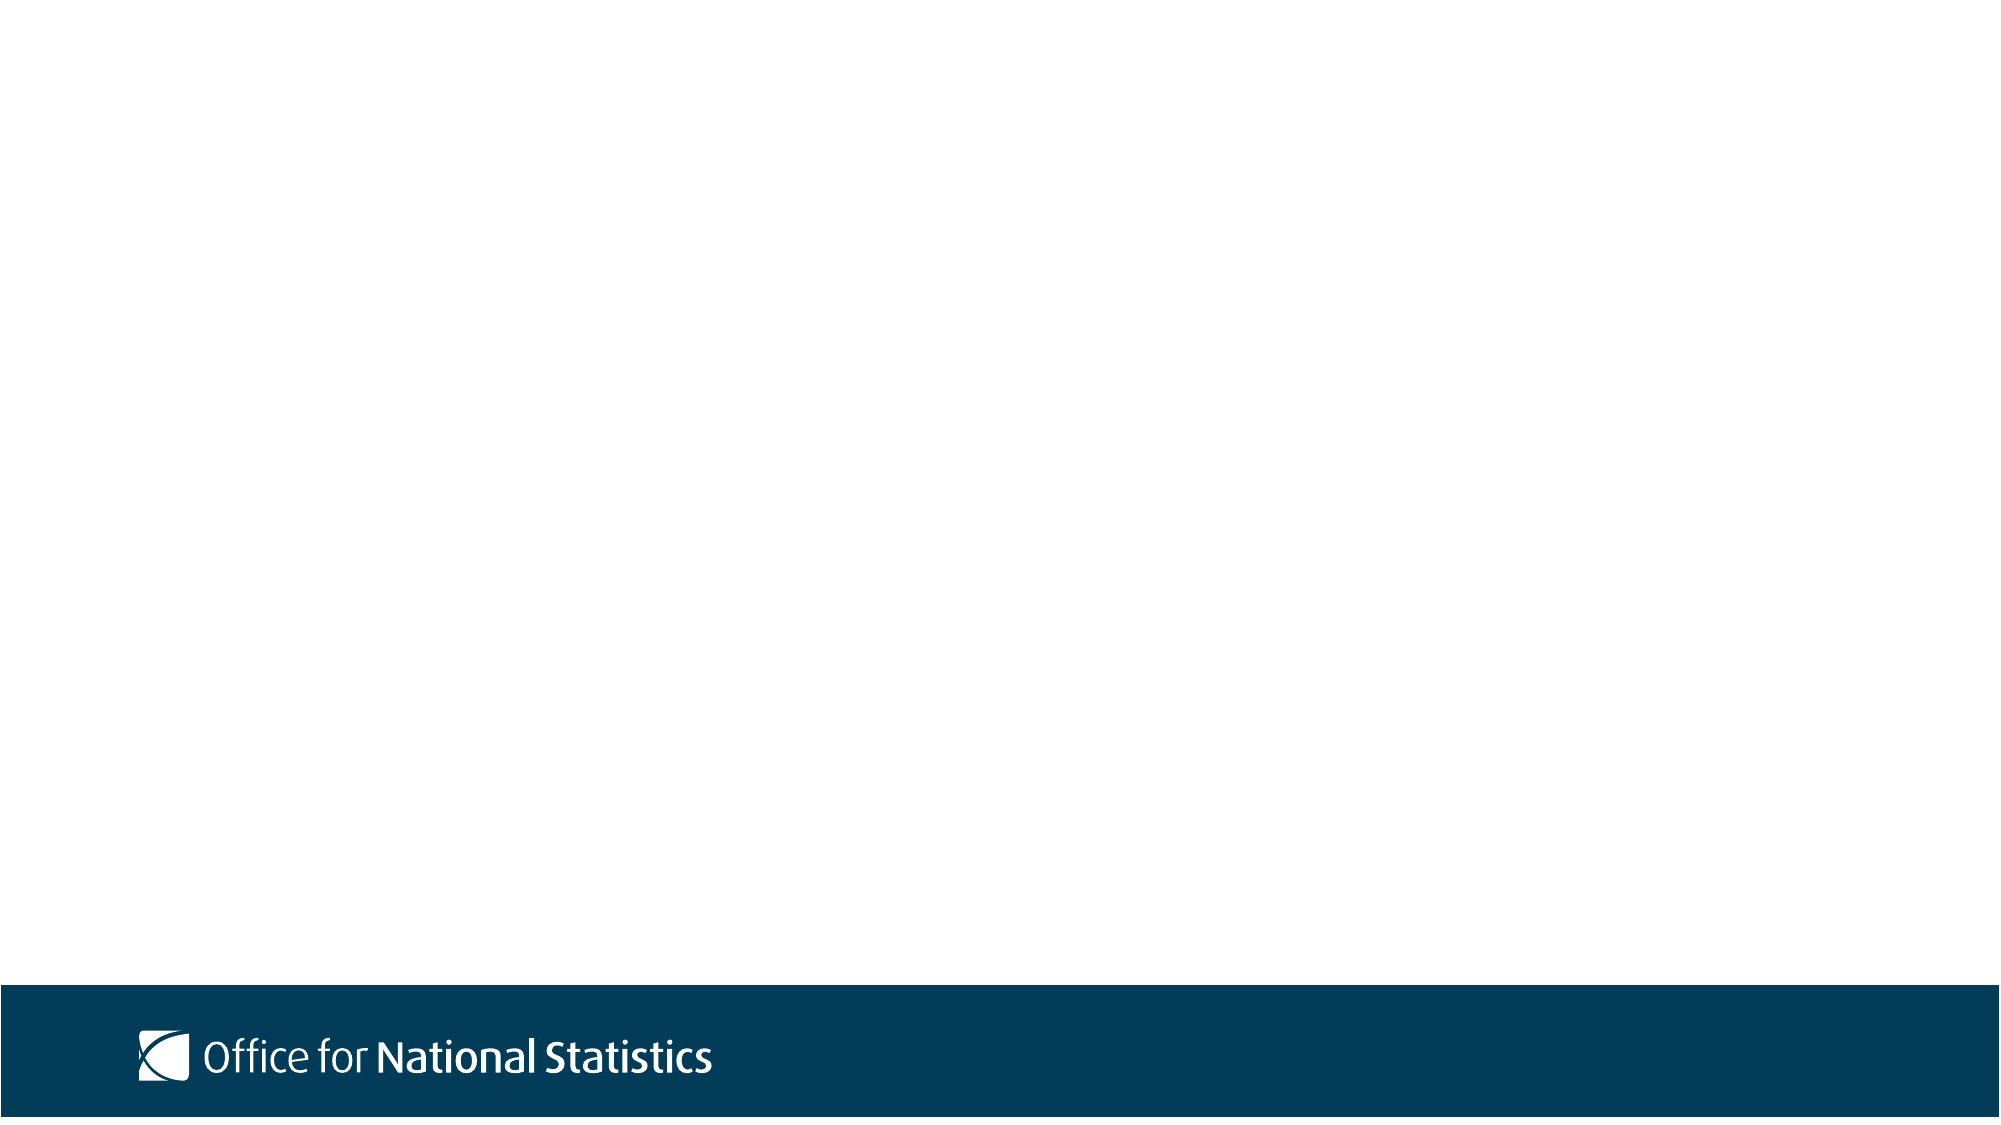

# Criteria for ABPEs to become official estimates of the population (England and Wales)
Population Analysis Co-ordination and Enablement (PACE)
Giles Horsfield